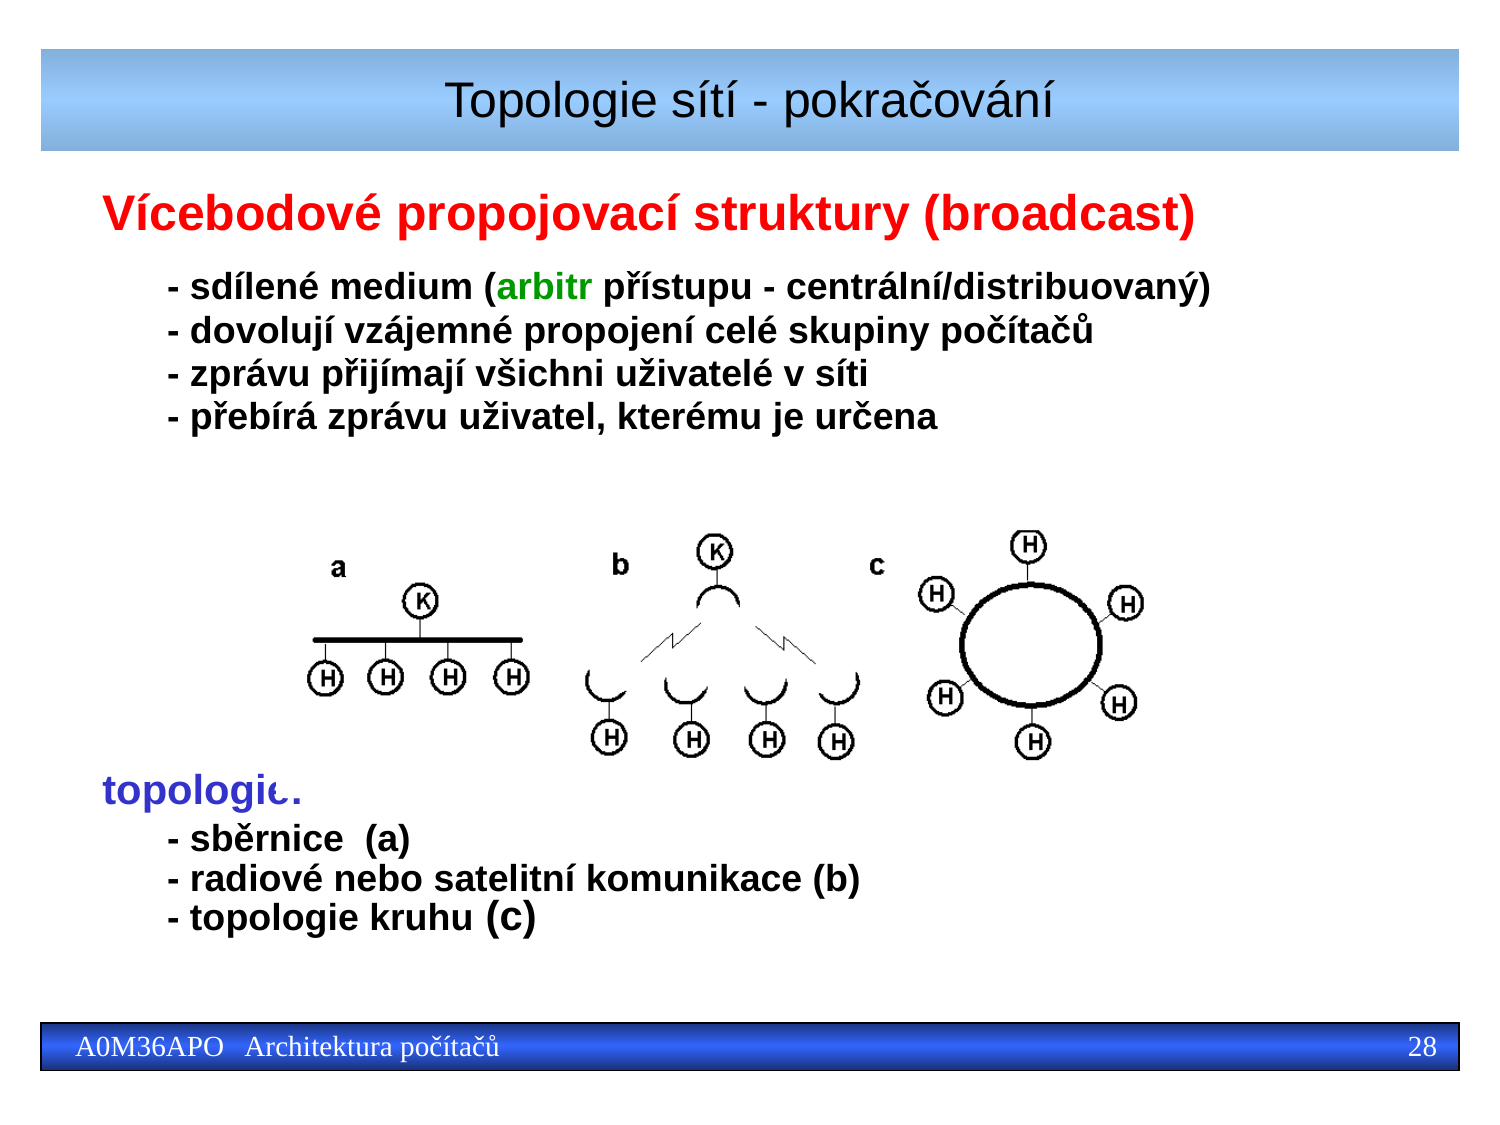

# Topologie sítí - pokračování
Vícebodové propojovací struktury (broadcast)
- sdílené medium (arbitr přístupu - centrální/distribuovaný)
- dovolují vzájemné propojení celé skupiny počítačů
- zprávu přijímají všichni uživatelé v síti
- přebírá zprávu uživatel, kterému je určena
topologie:
- sběrnice (a)
- radiové nebo satelitní komunikace (b)
- topologie kruhu (c)
A0M36APO Architektura počítačů
28